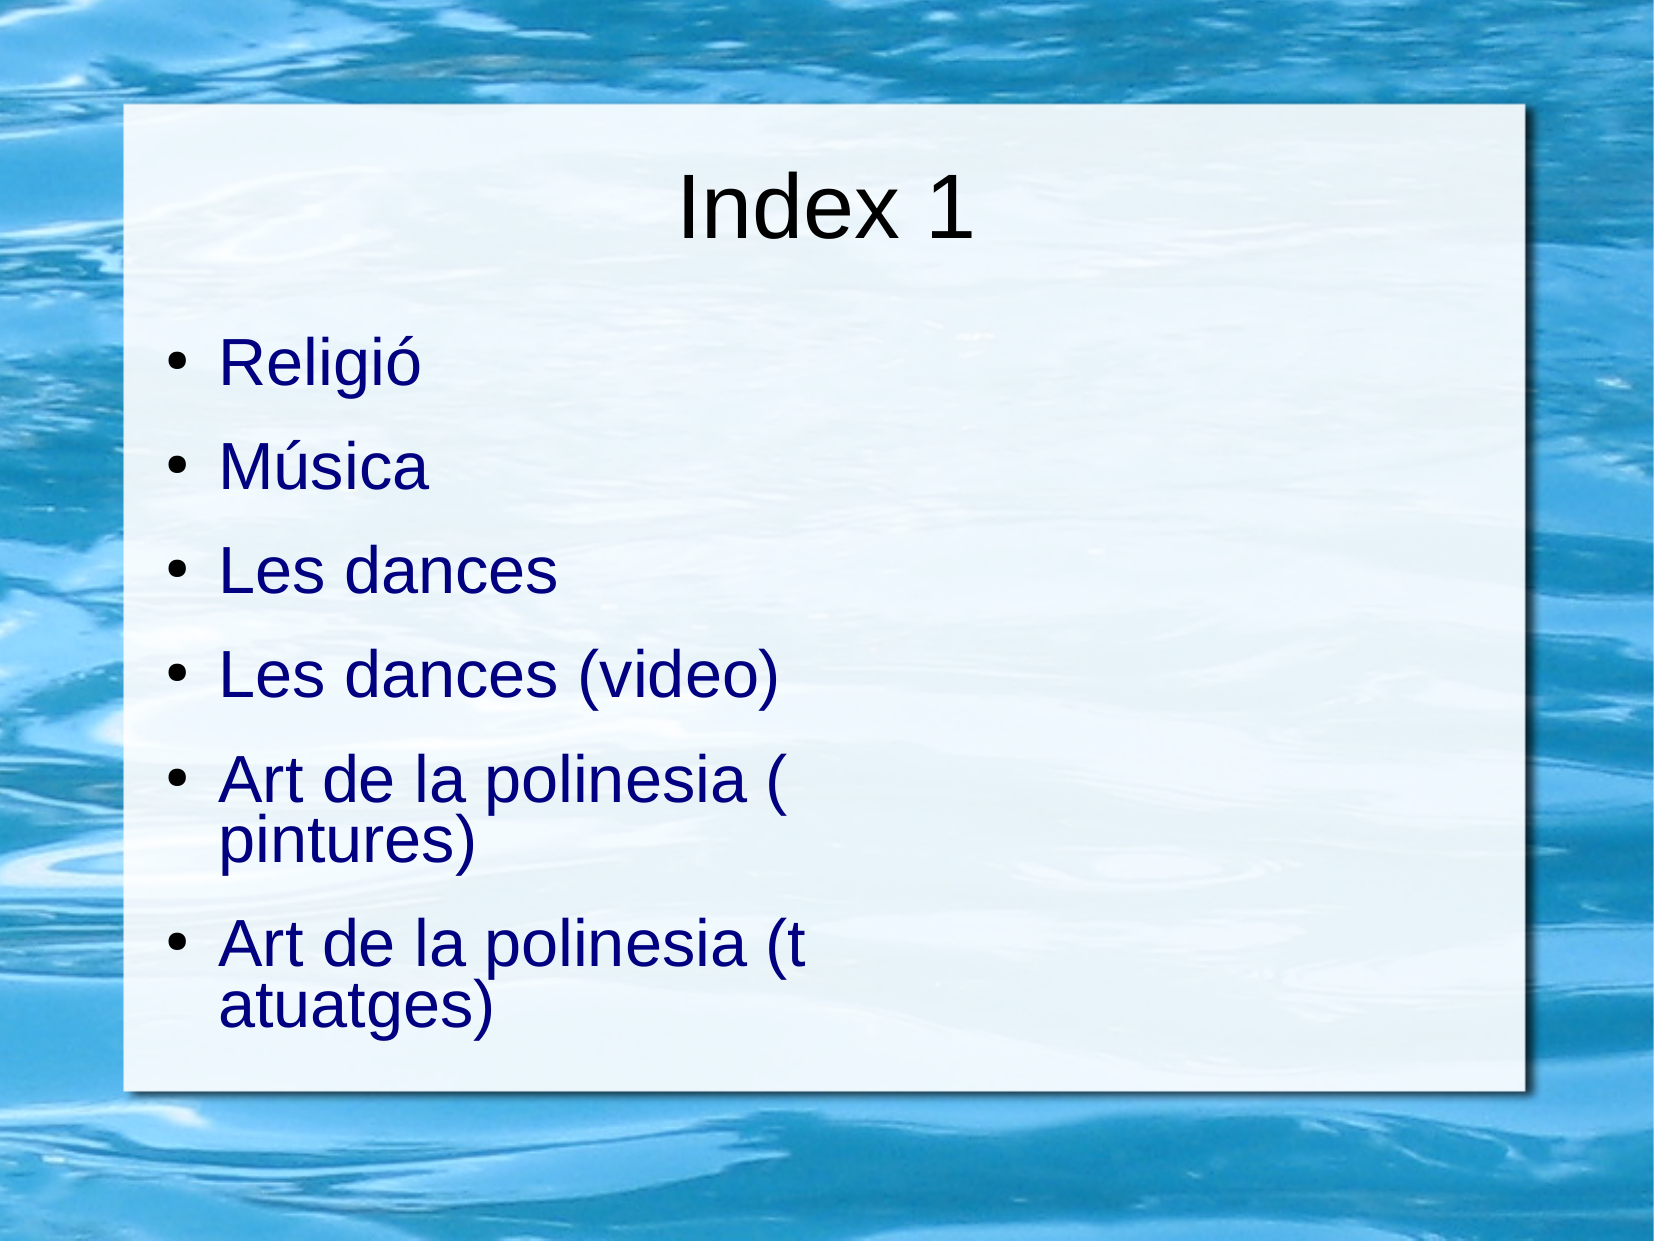

# Index 1
Religió
Música
Les dances
Les dances (video)
Art de la polinesia (pintures)
Art de la polinesia (tatuatges)